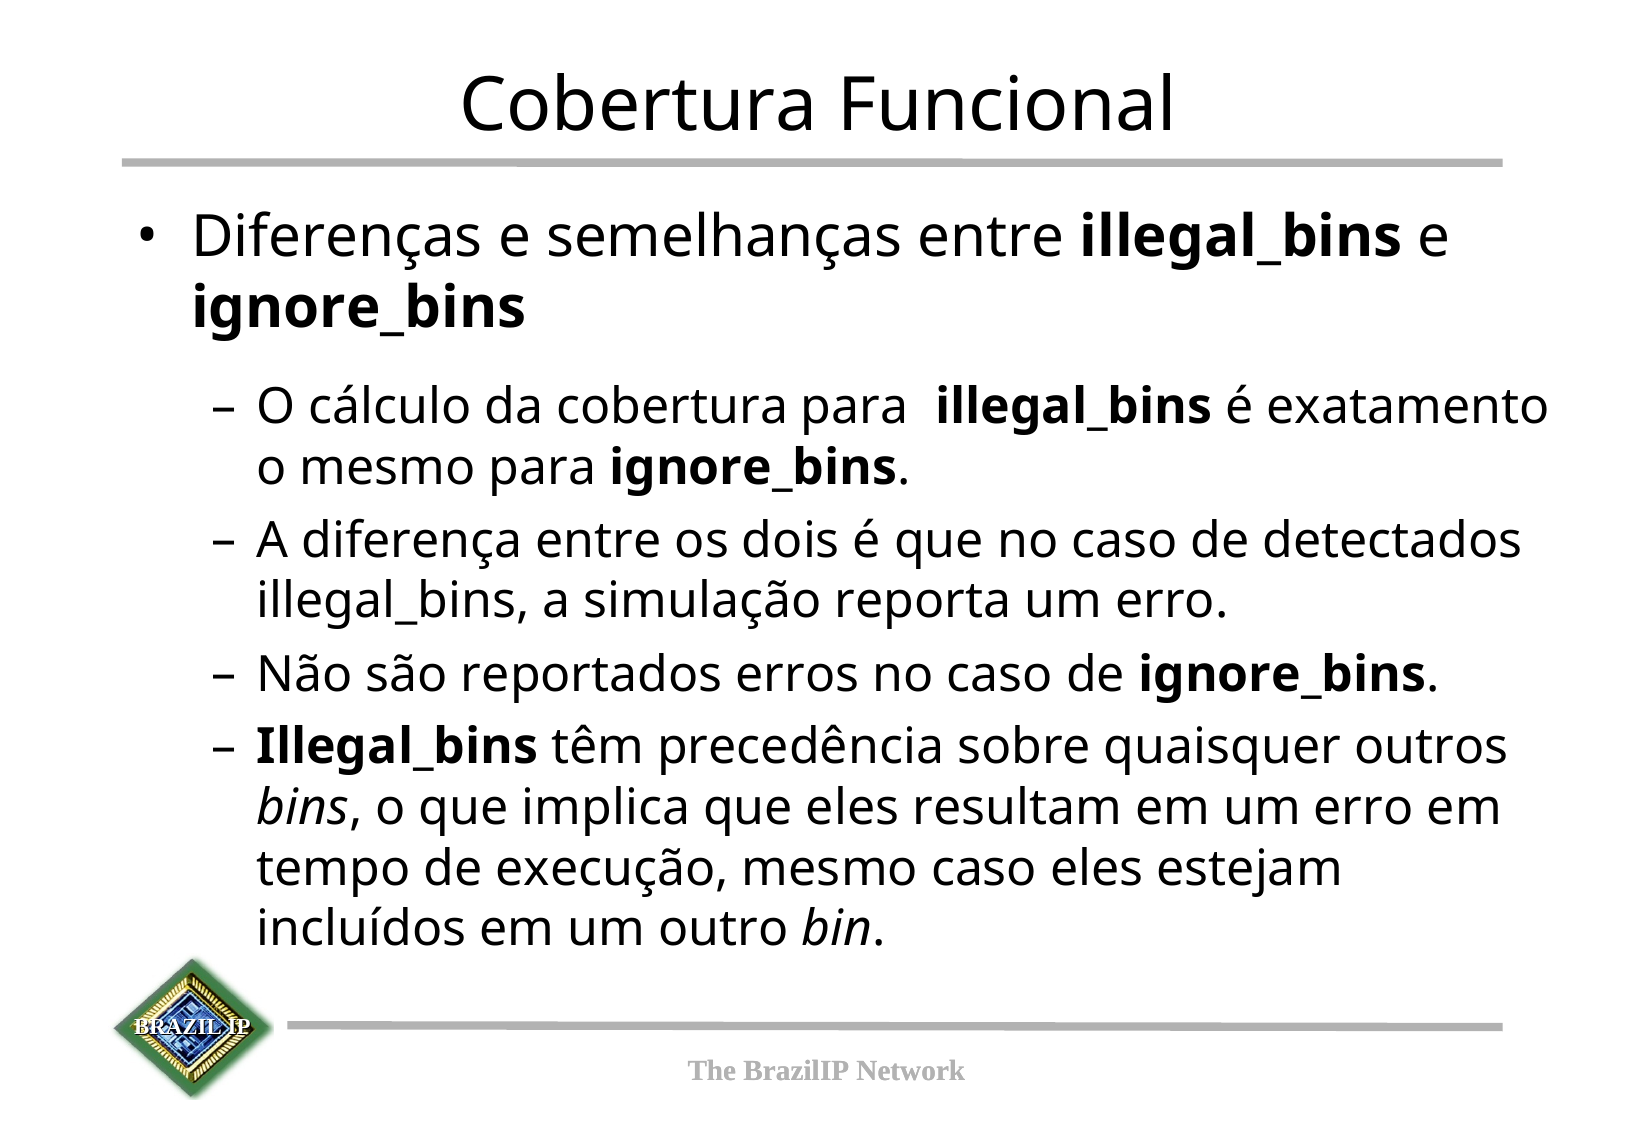

# Cobertura Funcional
Diferenças e semelhanças entre illegal_bins e ignore_bins
O cálculo da cobertura para illegal_bins é exatamento o mesmo para ignore_bins.
A diferença entre os dois é que no caso de detectados illegal_bins, a simulação reporta um erro.
Não são reportados erros no caso de ignore_bins.
Illegal_bins têm precedência sobre quaisquer outros bins, o que implica que eles resultam em um erro em tempo de execução, mesmo caso eles estejam incluídos em um outro bin.